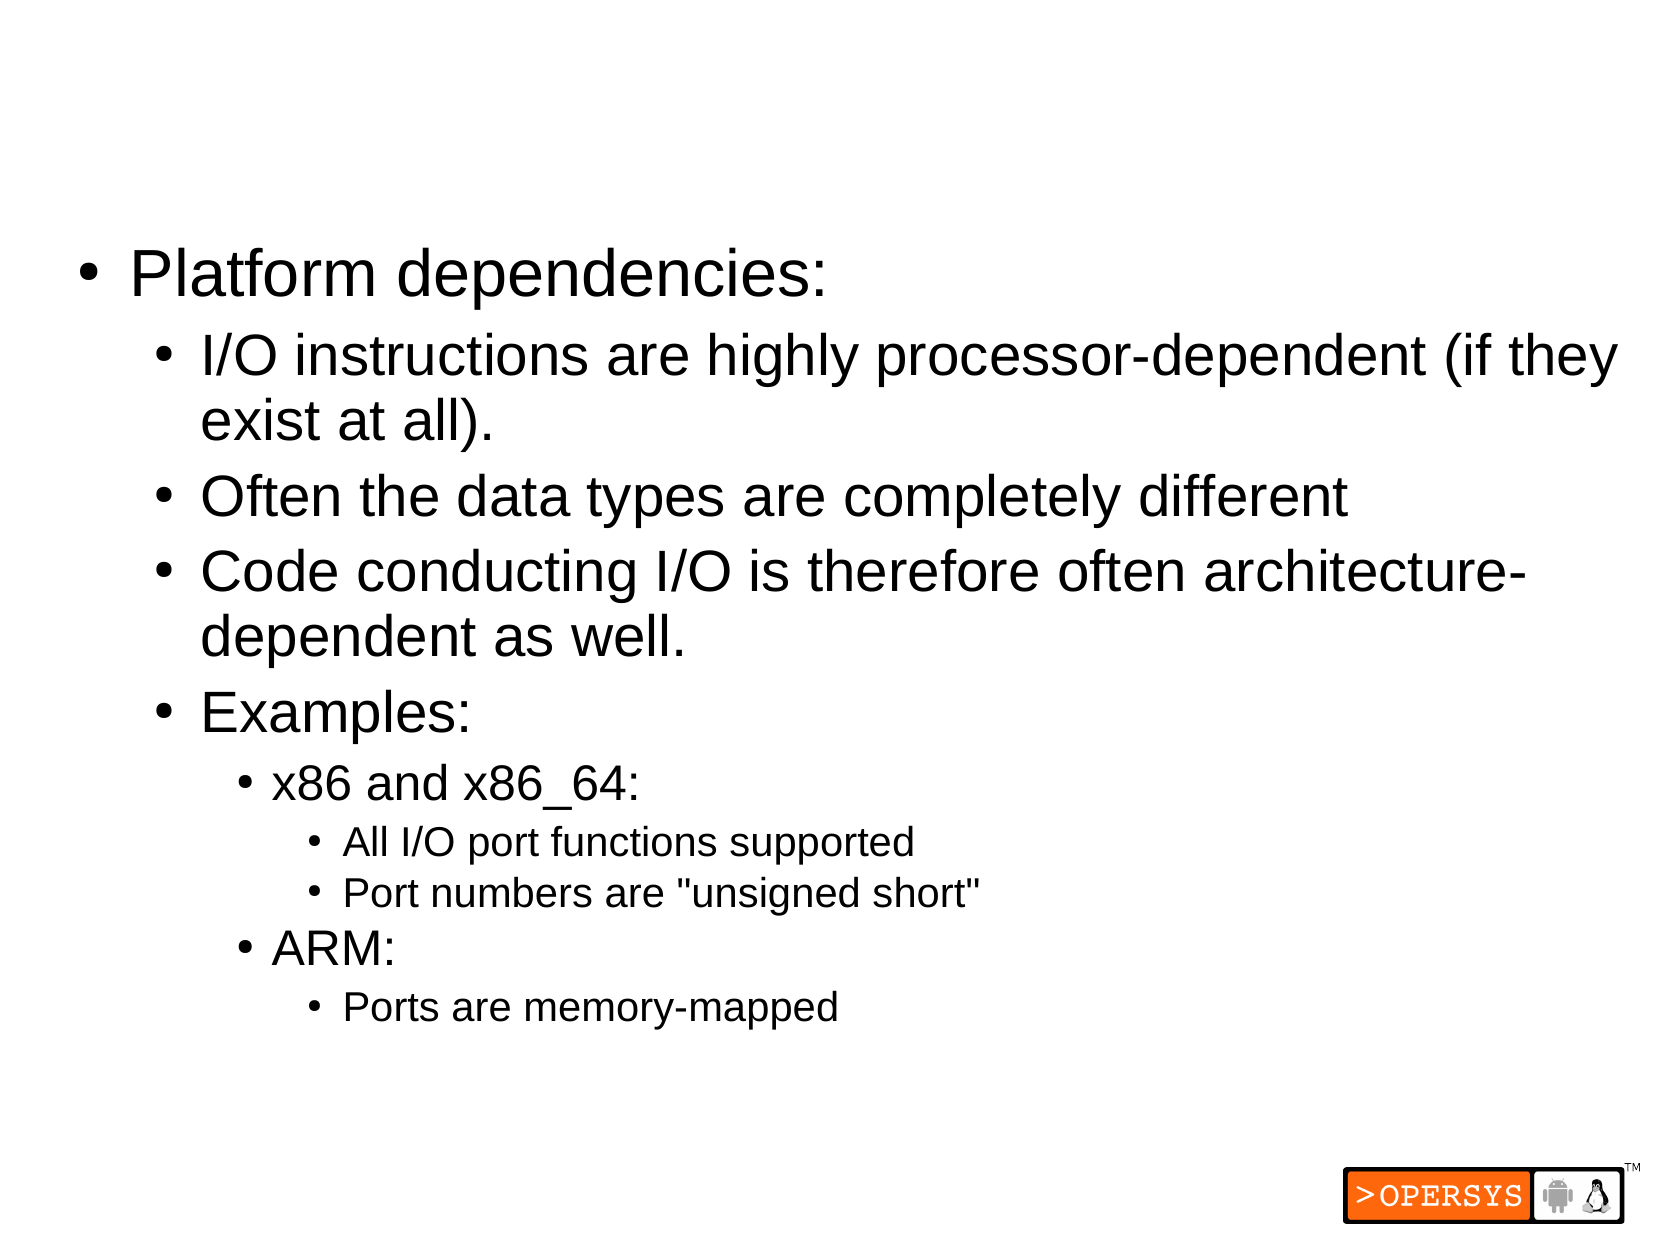

# Platform dependencies:
I/O instructions are highly processor-dependent (if they exist at all).
Often the data types are completely different
Code conducting I/O is therefore often architecture-dependent as well.
Examples:
x86 and x86_64:
All I/O port functions supported
Port numbers are "unsigned short"
ARM:
Ports are memory-mapped